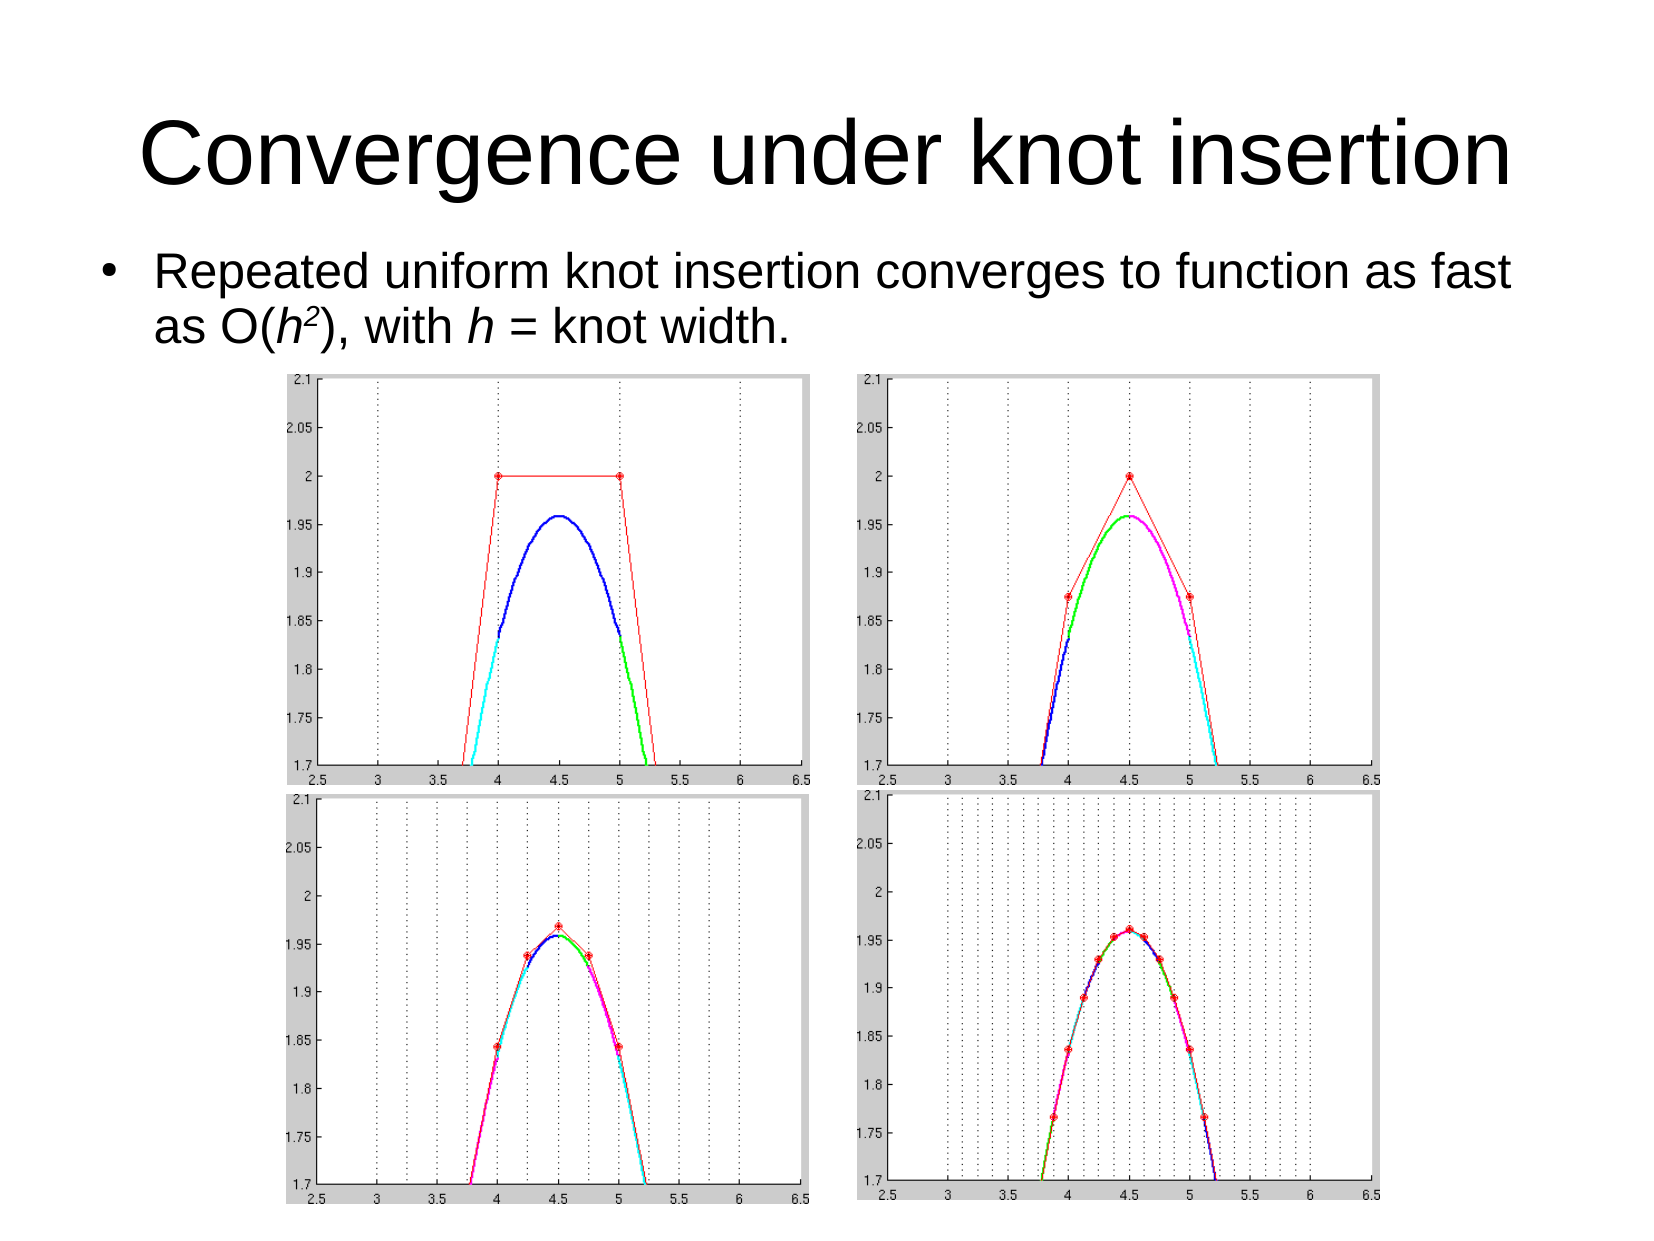

# Convergence under knot insertion
Repeated uniform knot insertion converges to function as fast as O(h2), with h = knot width.